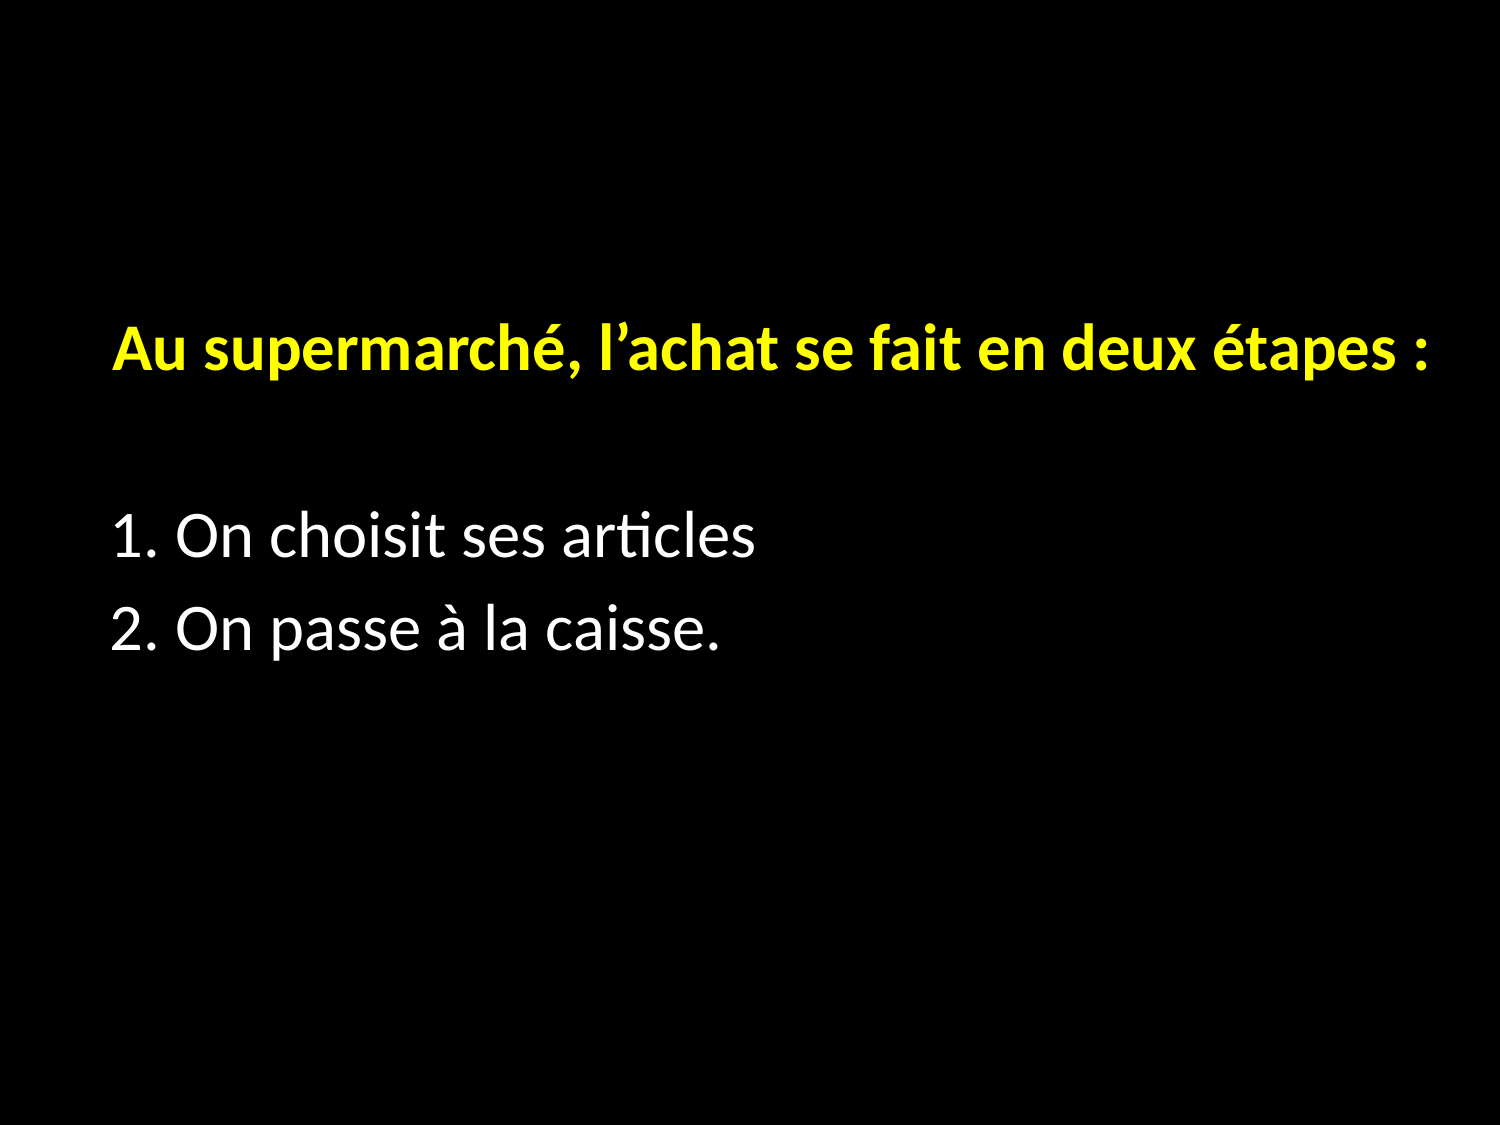

# Au supermarché, l’achat se fait en deux étapes :
1. On choisit ses articles
2. On passe à la caisse.